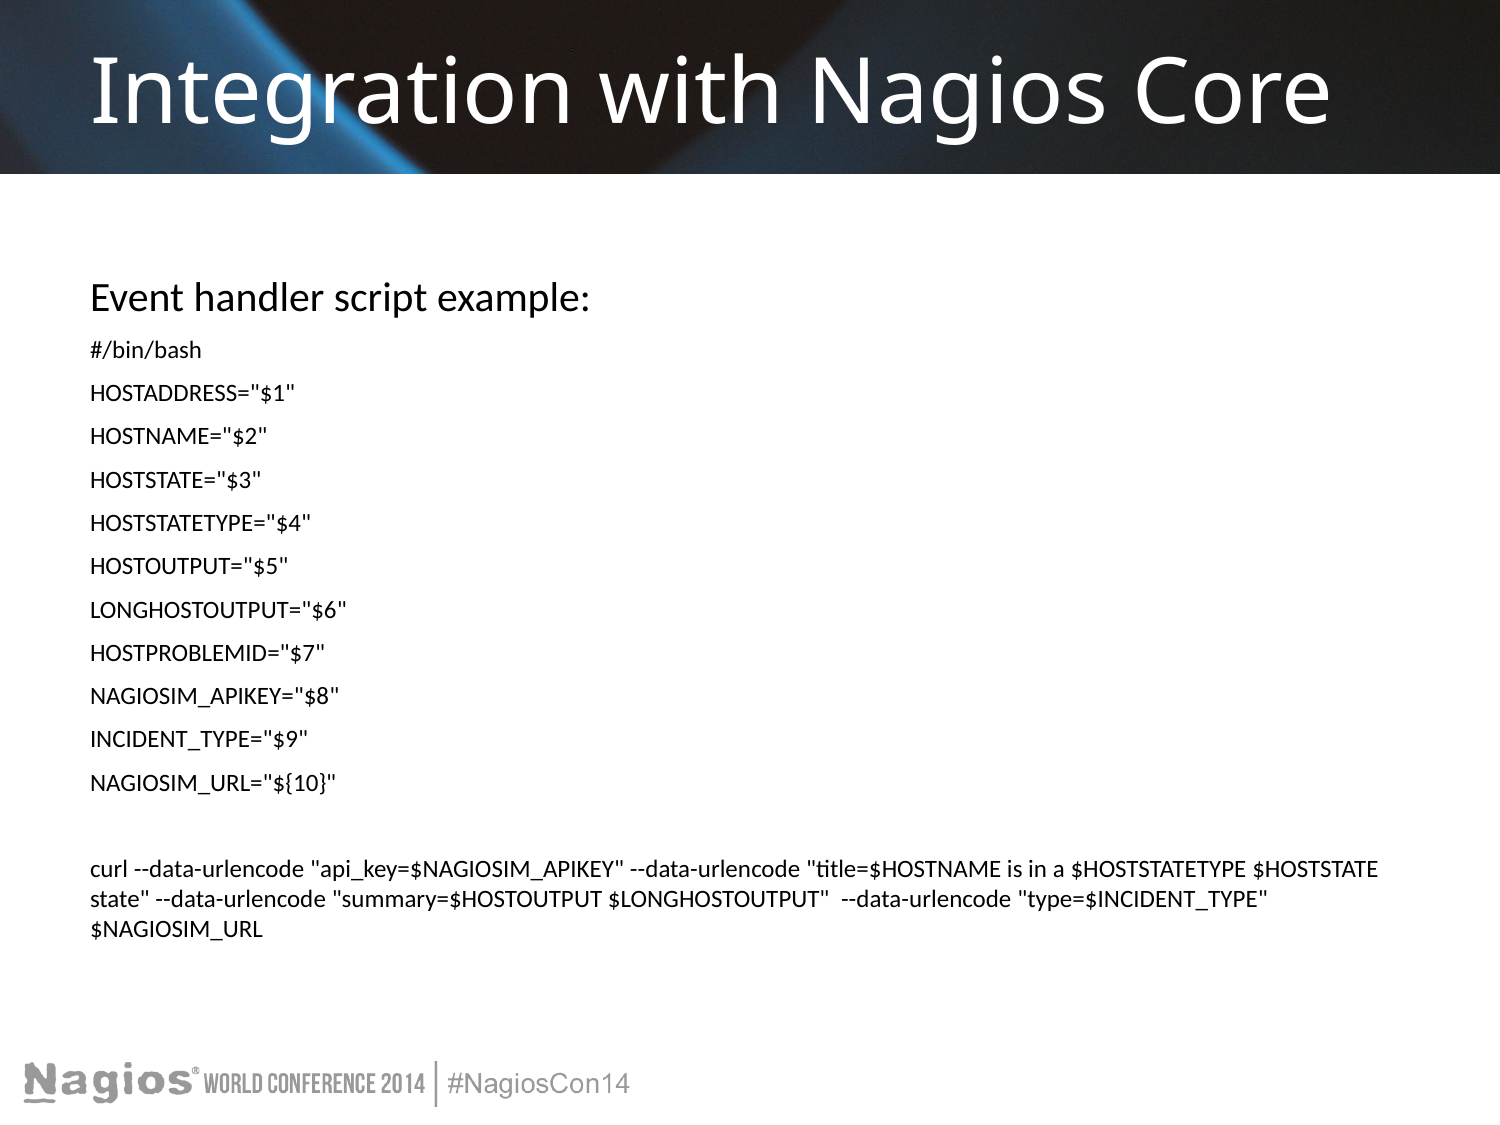

# Integration with Nagios Core
Event handler script example:
#/bin/bash
HOSTADDRESS="$1"
HOSTNAME="$2"
HOSTSTATE="$3"
HOSTSTATETYPE="$4"
HOSTOUTPUT="$5"
LONGHOSTOUTPUT="$6"
HOSTPROBLEMID="$7"
NAGIOSIM_APIKEY="$8"
INCIDENT_TYPE="$9"
NAGIOSIM_URL="${10}"
curl --data-urlencode "api_key=$NAGIOSIM_APIKEY" --data-urlencode "title=$HOSTNAME is in a $HOSTSTATETYPE $HOSTSTATE state" --data-urlencode "summary=$HOSTOUTPUT $LONGHOSTOUTPUT" --data-urlencode "type=$INCIDENT_TYPE" $NAGIOSIM_URL